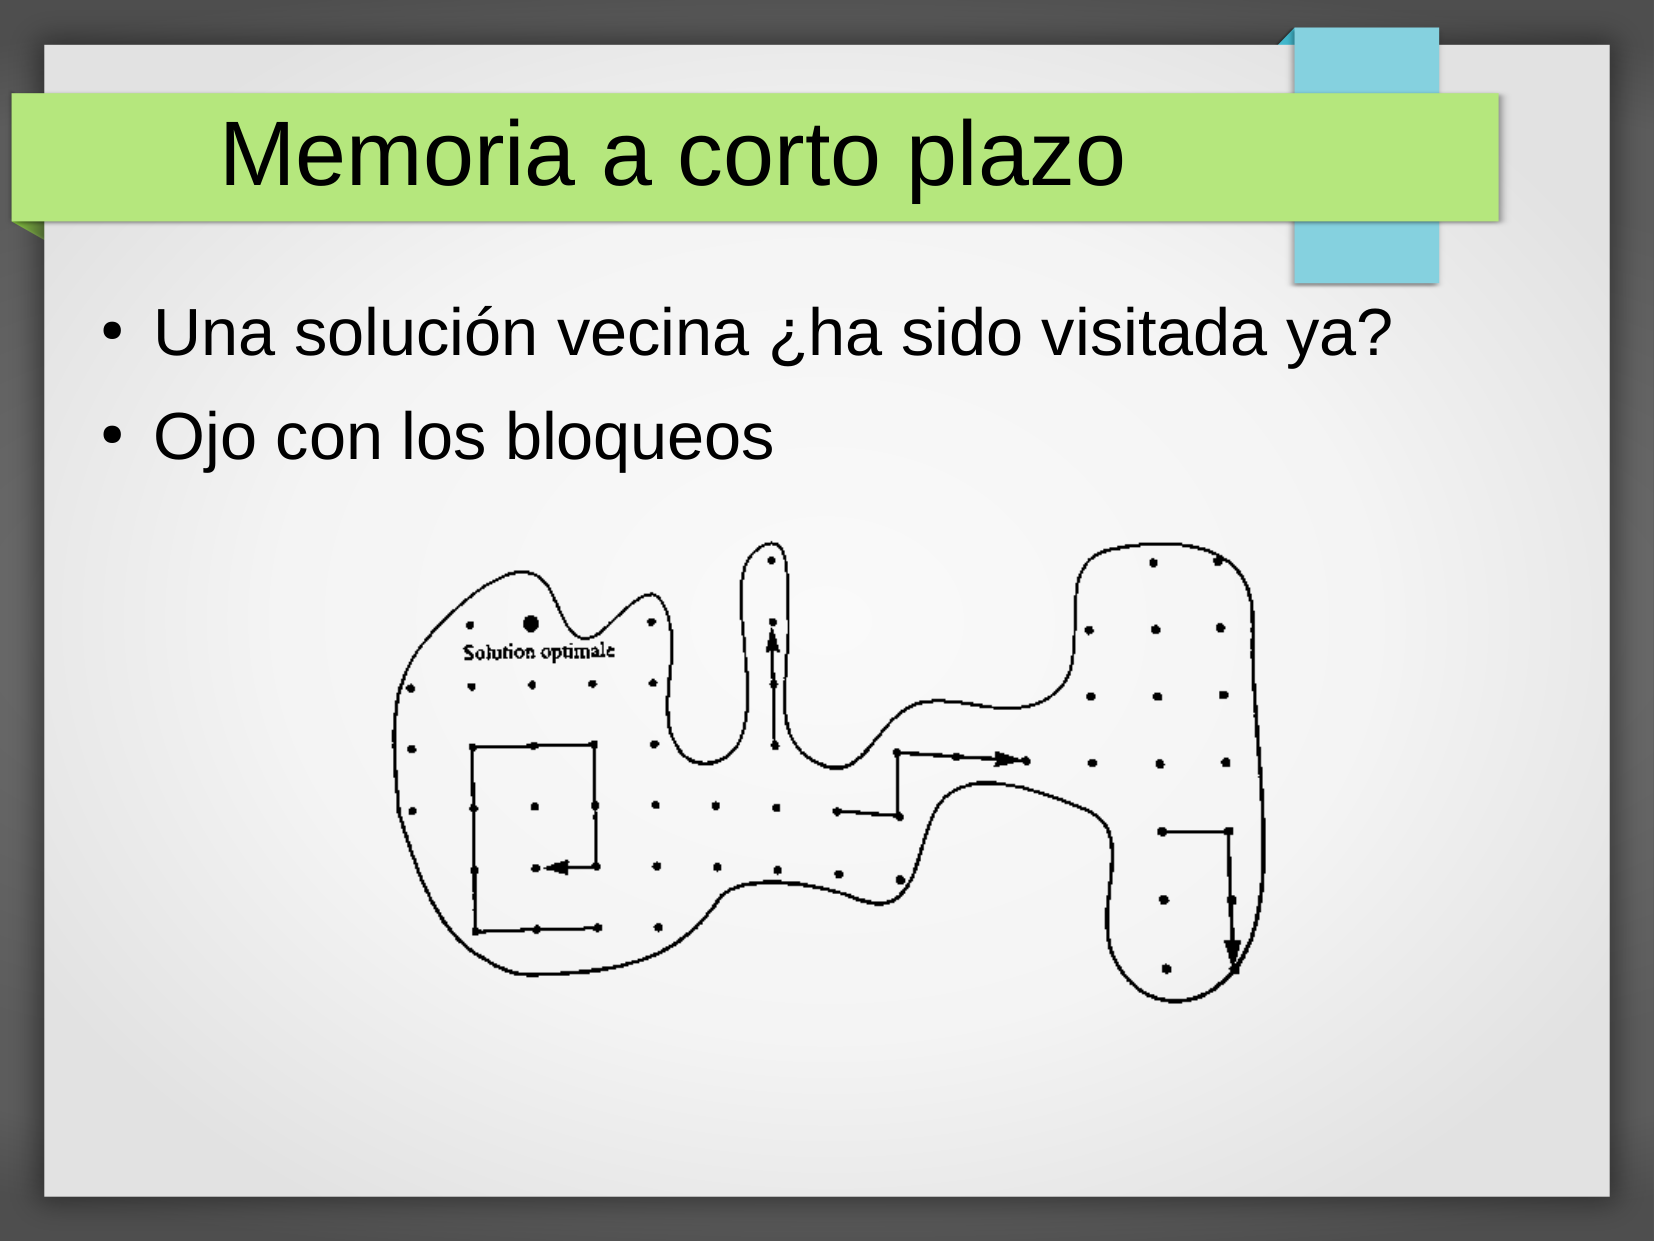

# Memoria a corto plazo
Una solución vecina ¿ha sido visitada ya?
Ojo con los bloqueos